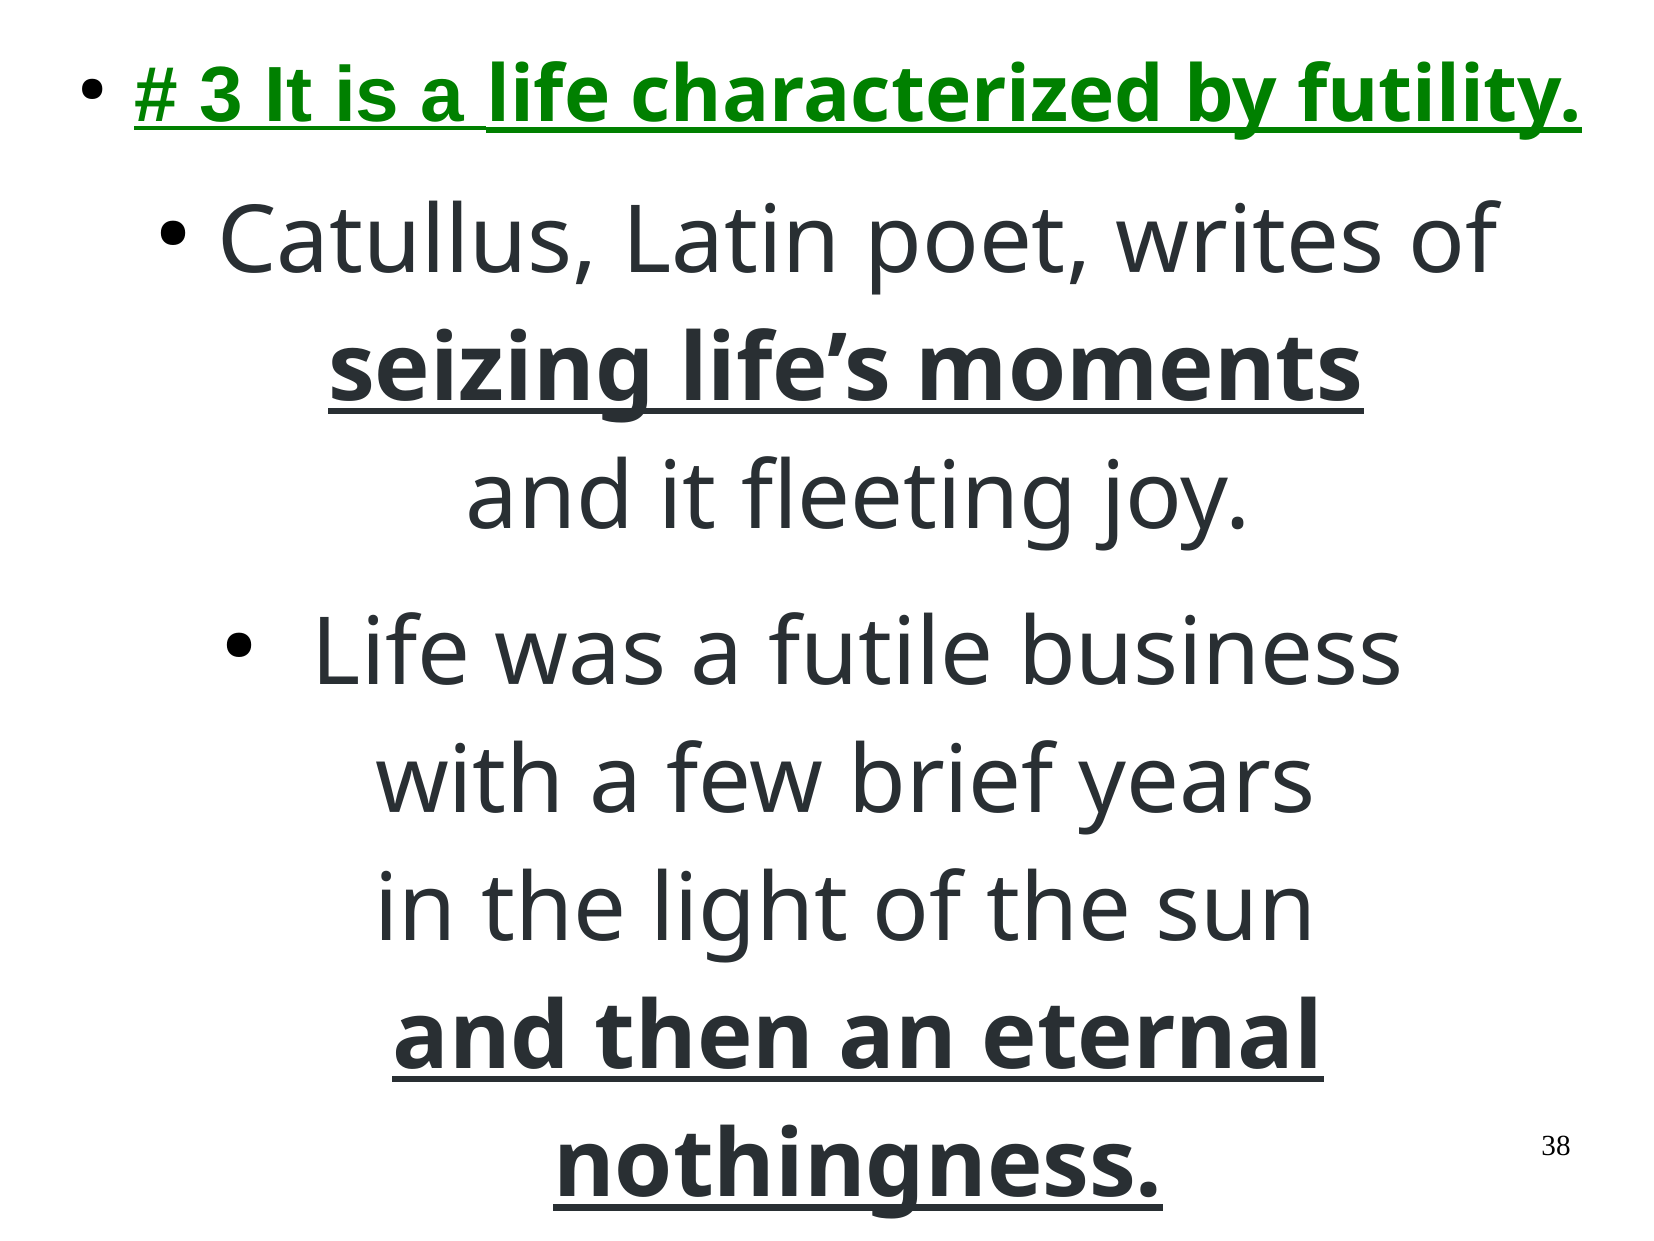

# # 3 It is a life characterized by futility.
Catullus, Latin poet, writes of seizing life’s moments
and it fleeting joy.
 Life was a futile business
with a few brief years
in the light of the sun
and then an eternal nothingness.
38